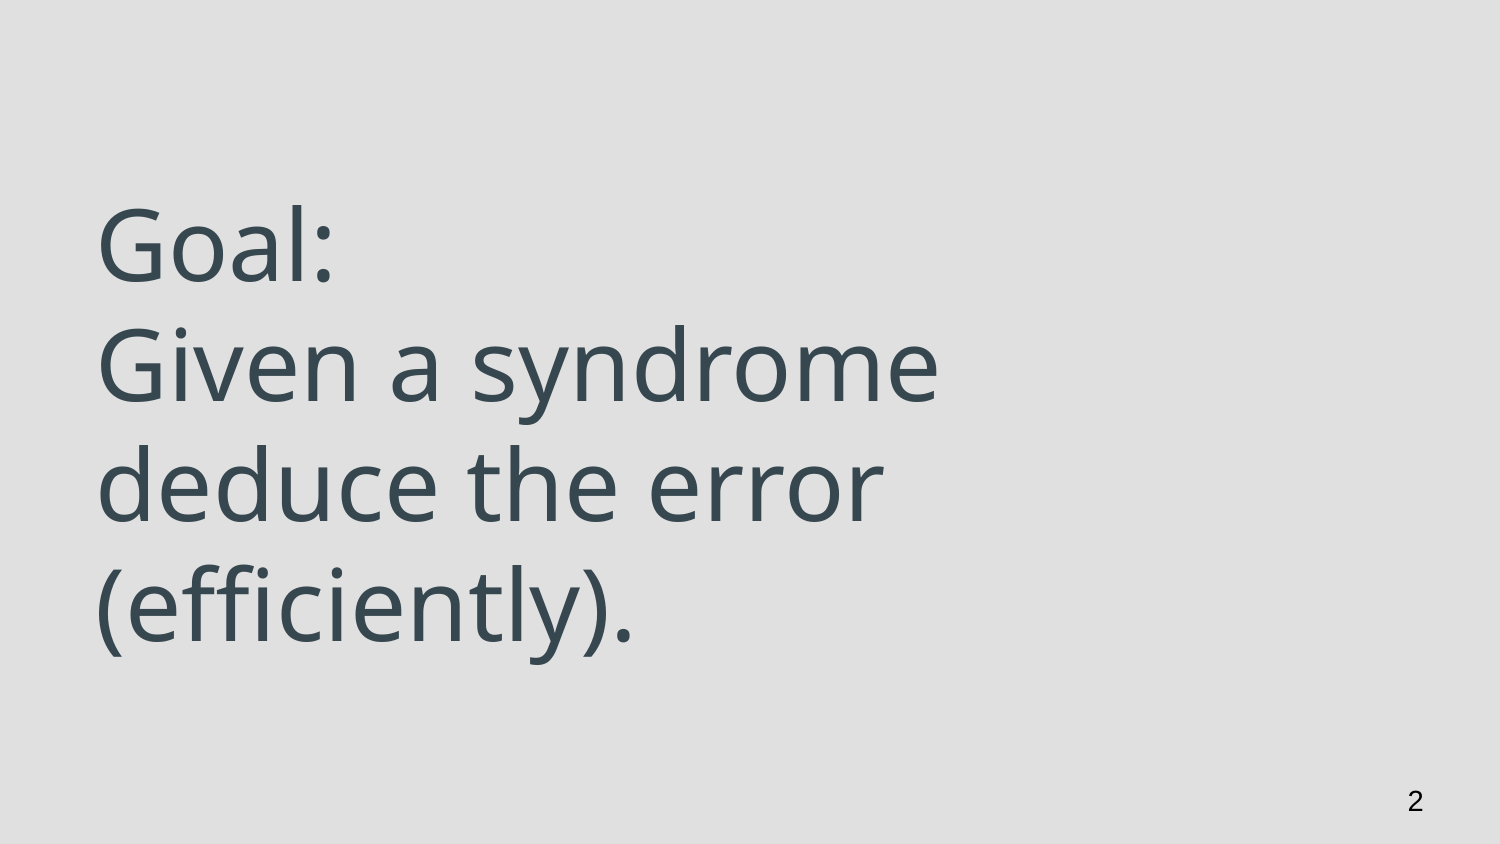

# Goal: Given a syndrome deduce the error (efficiently).